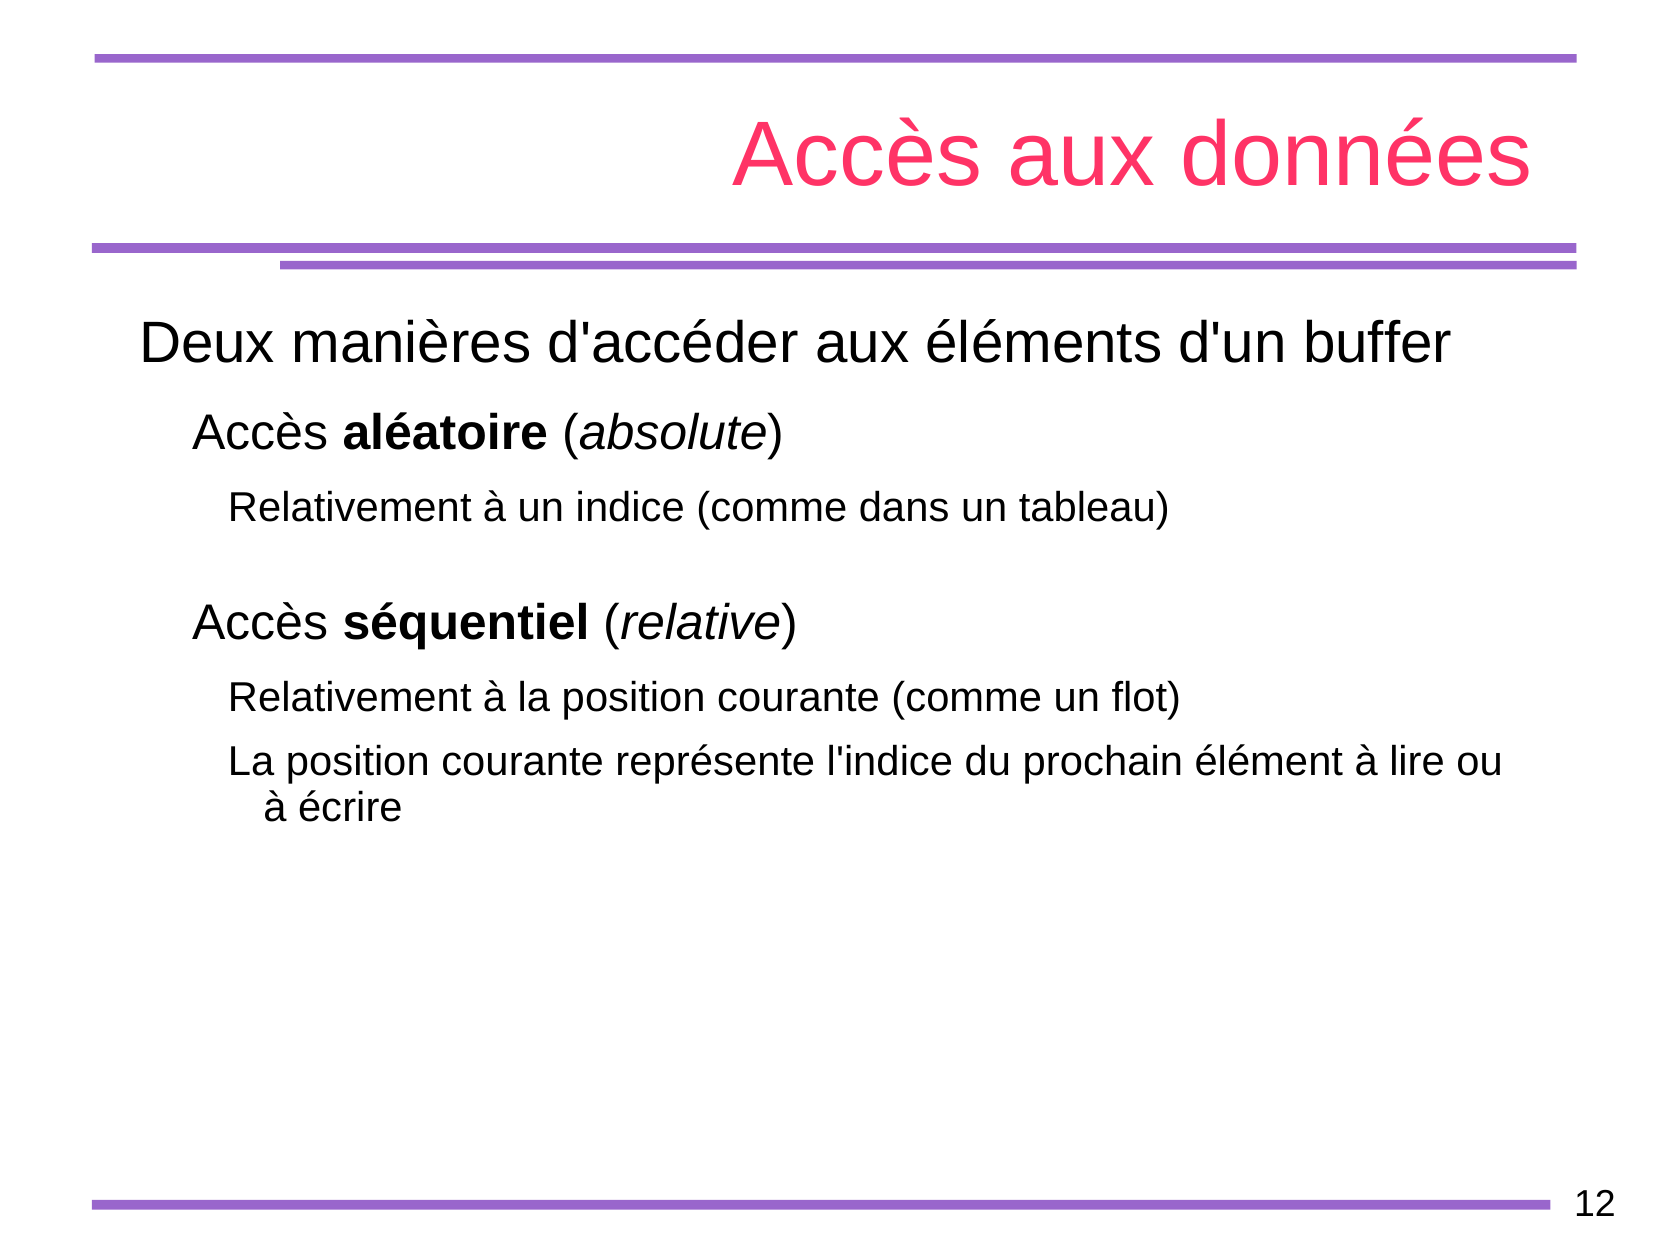

# Accès aux données
Deux manières d'accéder aux éléments d'un buffer
Accès aléatoire (absolute)
Relativement à un indice (comme dans un tableau)
Accès séquentiel (relative)
Relativement à la position courante (comme un flot)
La position courante représente l'indice du prochain élément à lire ou à écrire